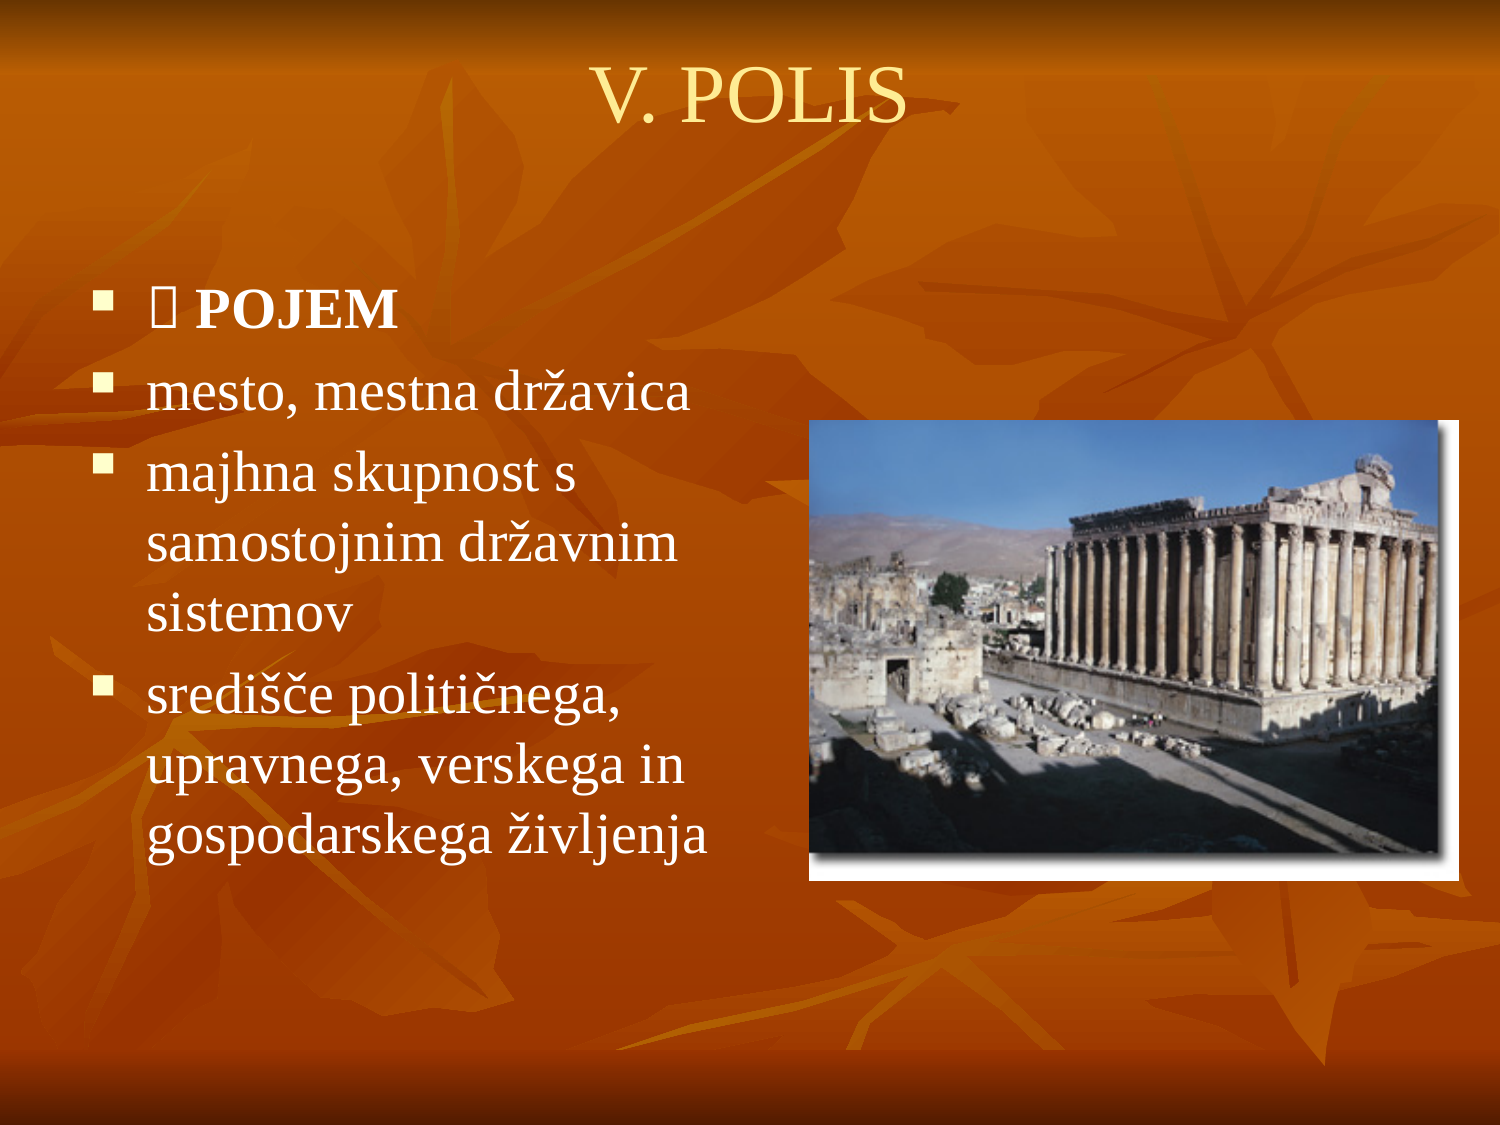

# V. POLIS
 POJEM
mesto, mestna državica
majhna skupnost s samostojnim državnim sistemov
središče političnega, upravnega, verskega in gospodarskega življenja